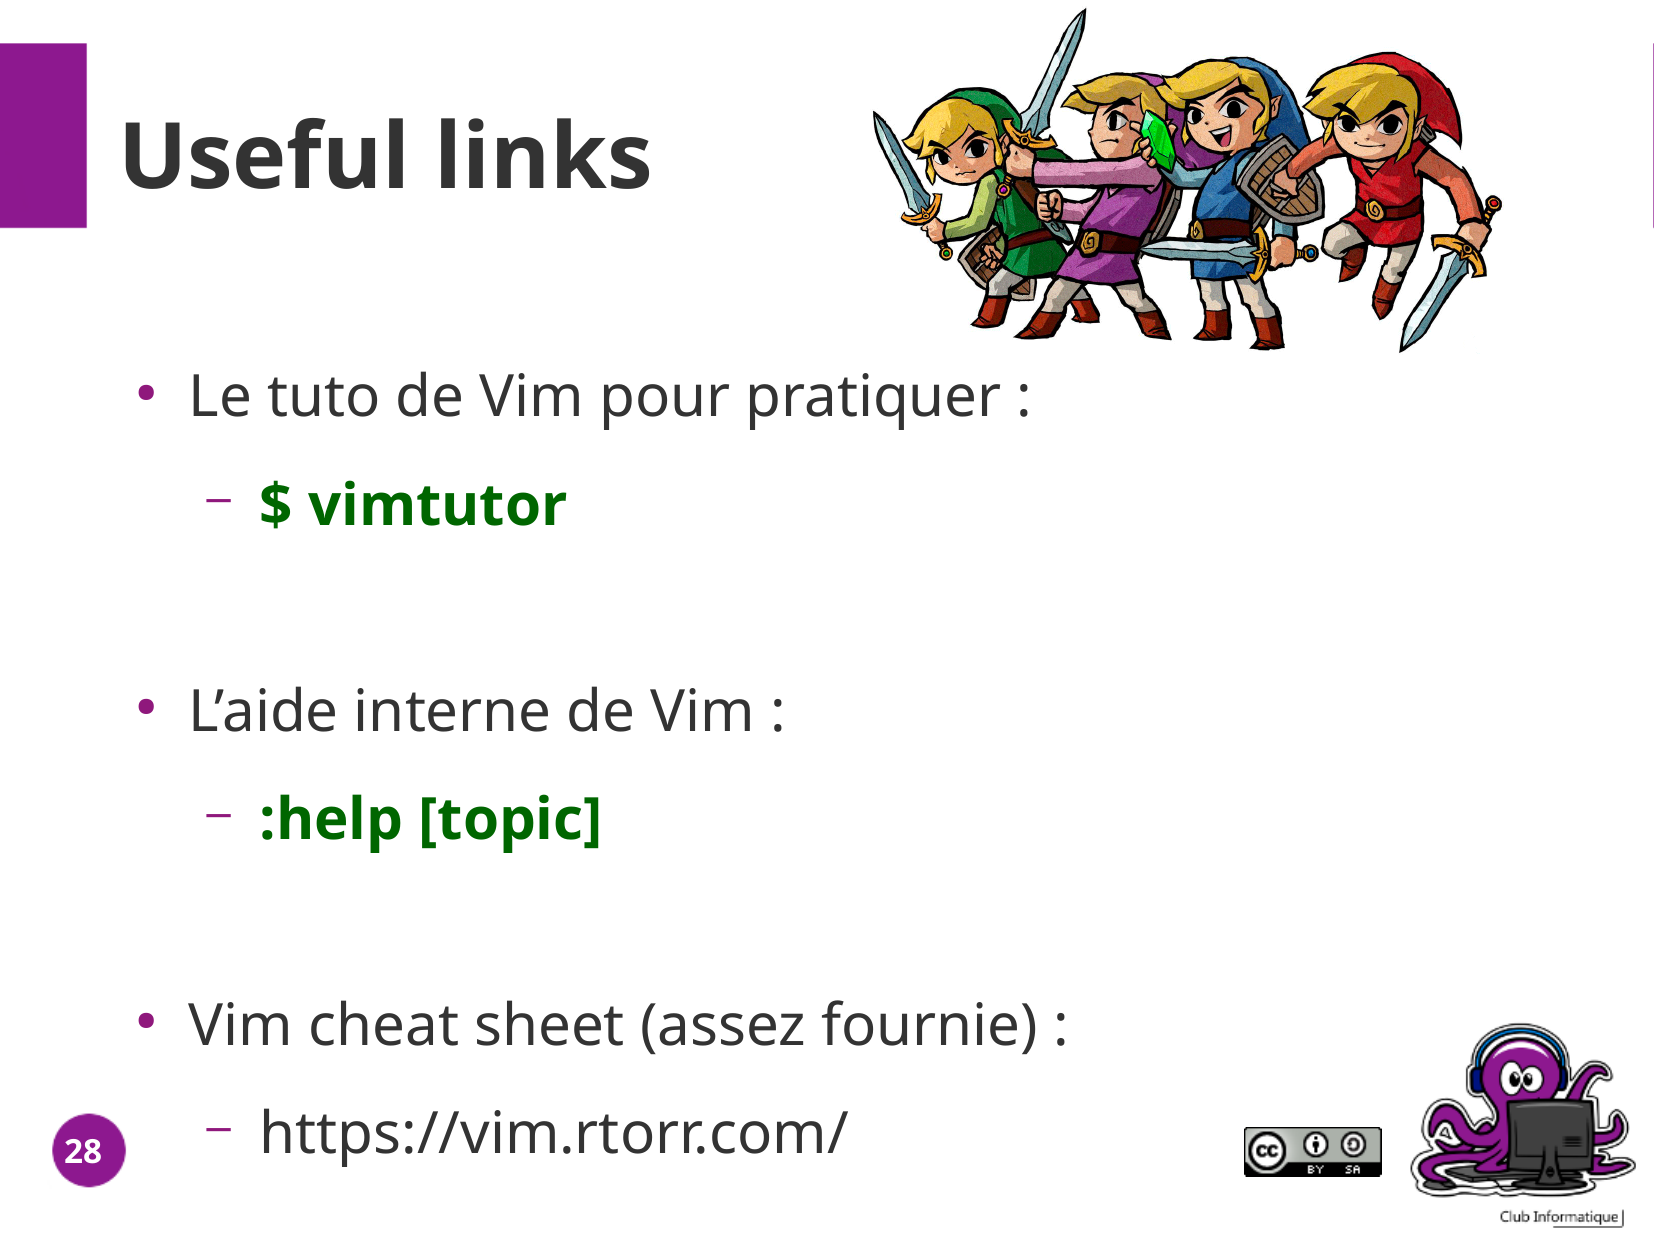

# Useful links
Le tuto de Vim pour pratiquer :
$ vimtutor
L’aide interne de Vim :
:help [topic]
Vim cheat sheet (assez fournie) :
https://vim.rtorr.com/
28